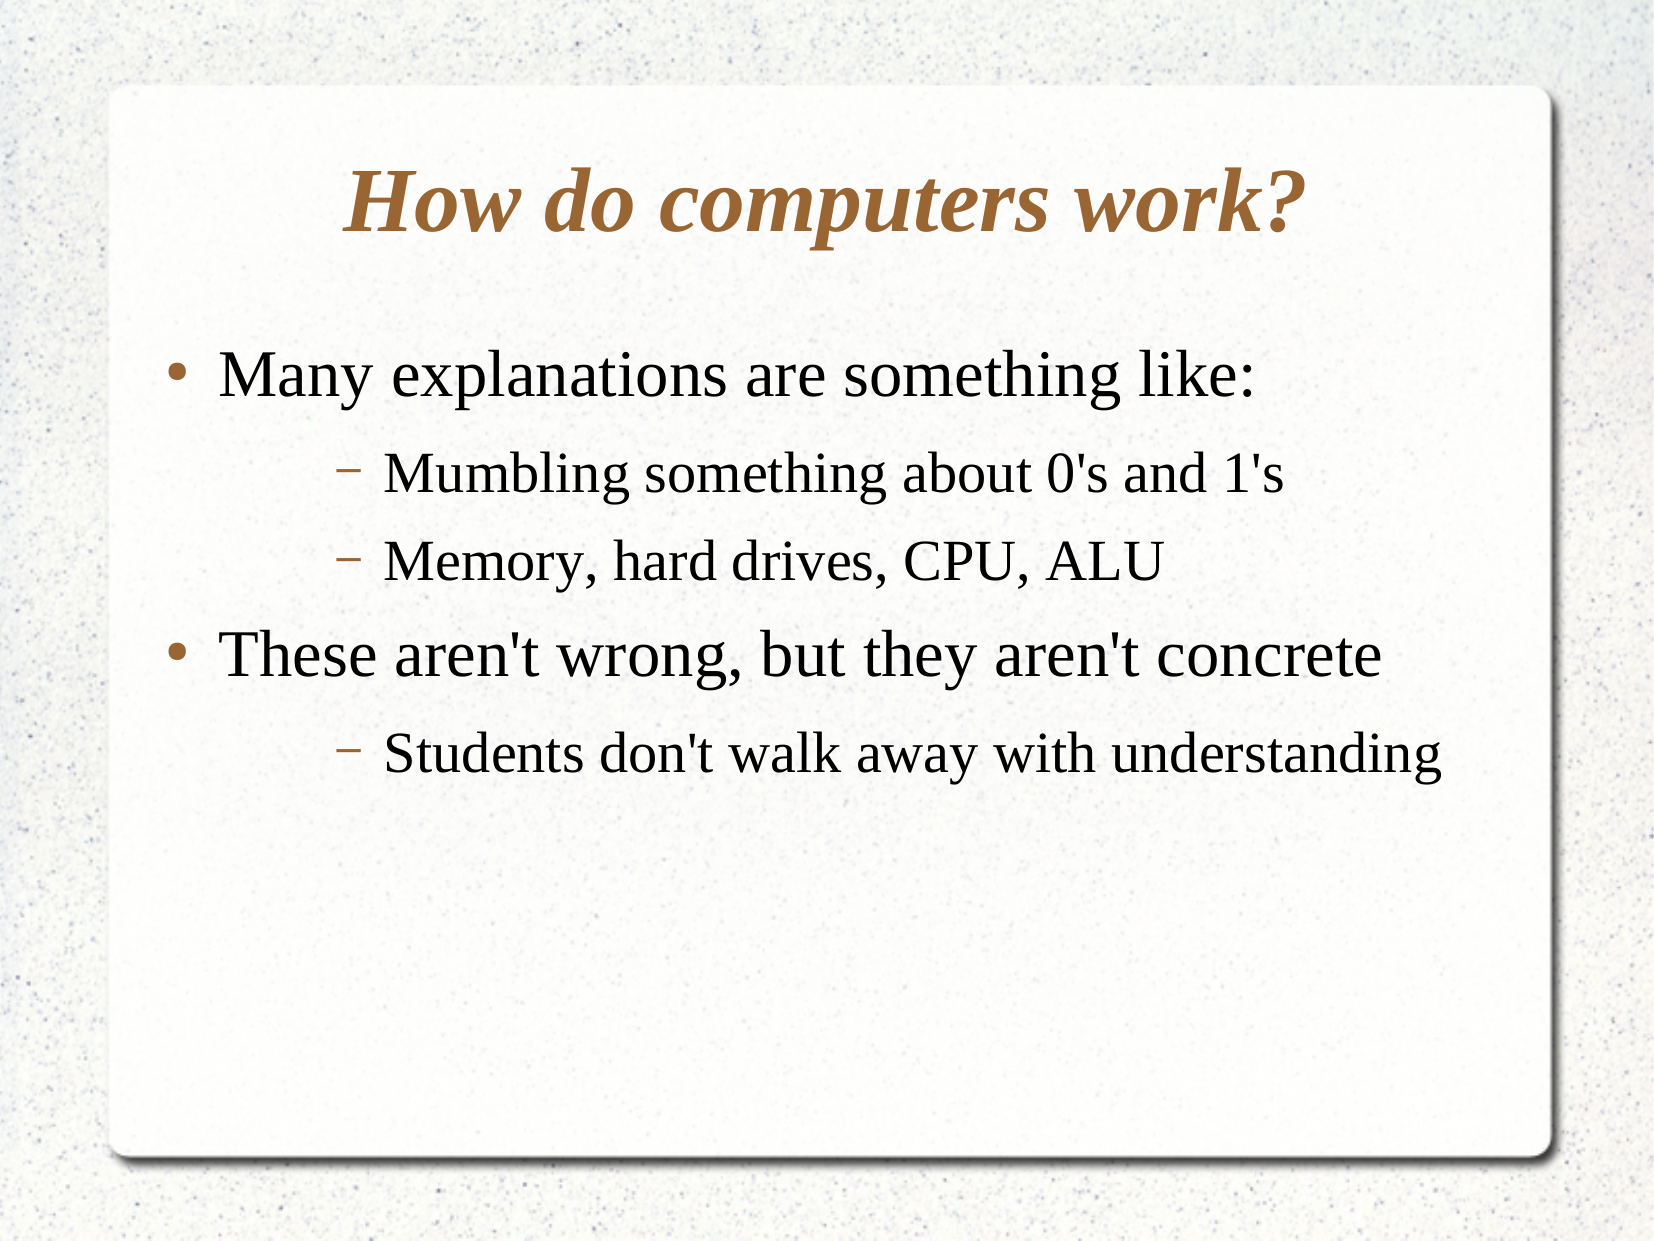

# How do computers work?
Many explanations are something like:
Mumbling something about 0's and 1's
Memory, hard drives, CPU, ALU
These aren't wrong, but they aren't concrete
Students don't walk away with understanding